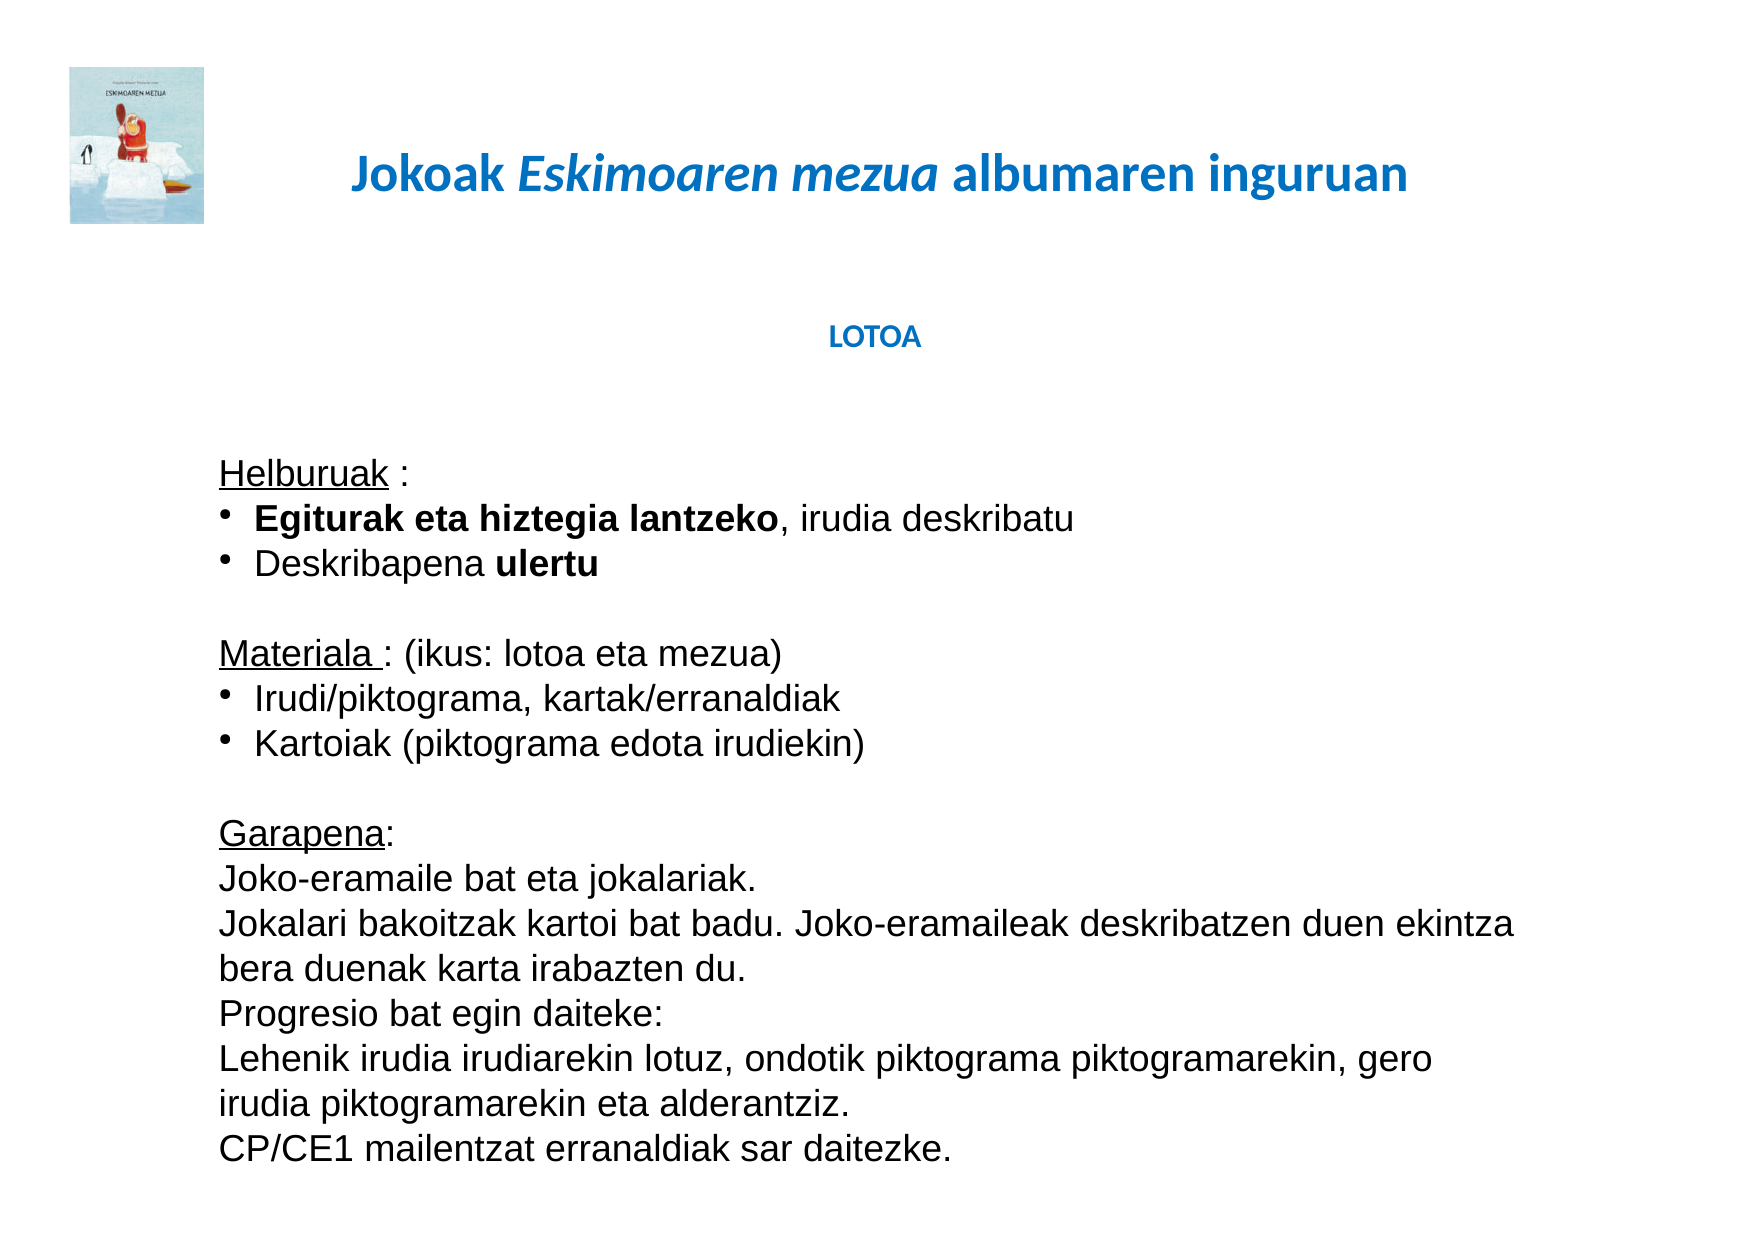

Jokoak Eskimoaren mezua albumaren inguruan
LOTOA
Helburuak :
Egiturak eta hiztegia lantzeko, irudia deskribatu
Deskribapena ulertu
Materiala : (ikus: lotoa eta mezua)
Irudi/piktograma, kartak/erranaldiak
Kartoiak (piktograma edota irudiekin)
Garapena:
Joko-eramaile bat eta jokalariak.
Jokalari bakoitzak kartoi bat badu. Joko-eramaileak deskribatzen duen ekintza bera duenak karta irabazten du.
Progresio bat egin daiteke:
Lehenik irudia irudiarekin lotuz, ondotik piktograma piktogramarekin, gero irudia piktogramarekin eta alderantziz.
CP/CE1 mailentzat erranaldiak sar daitezke.